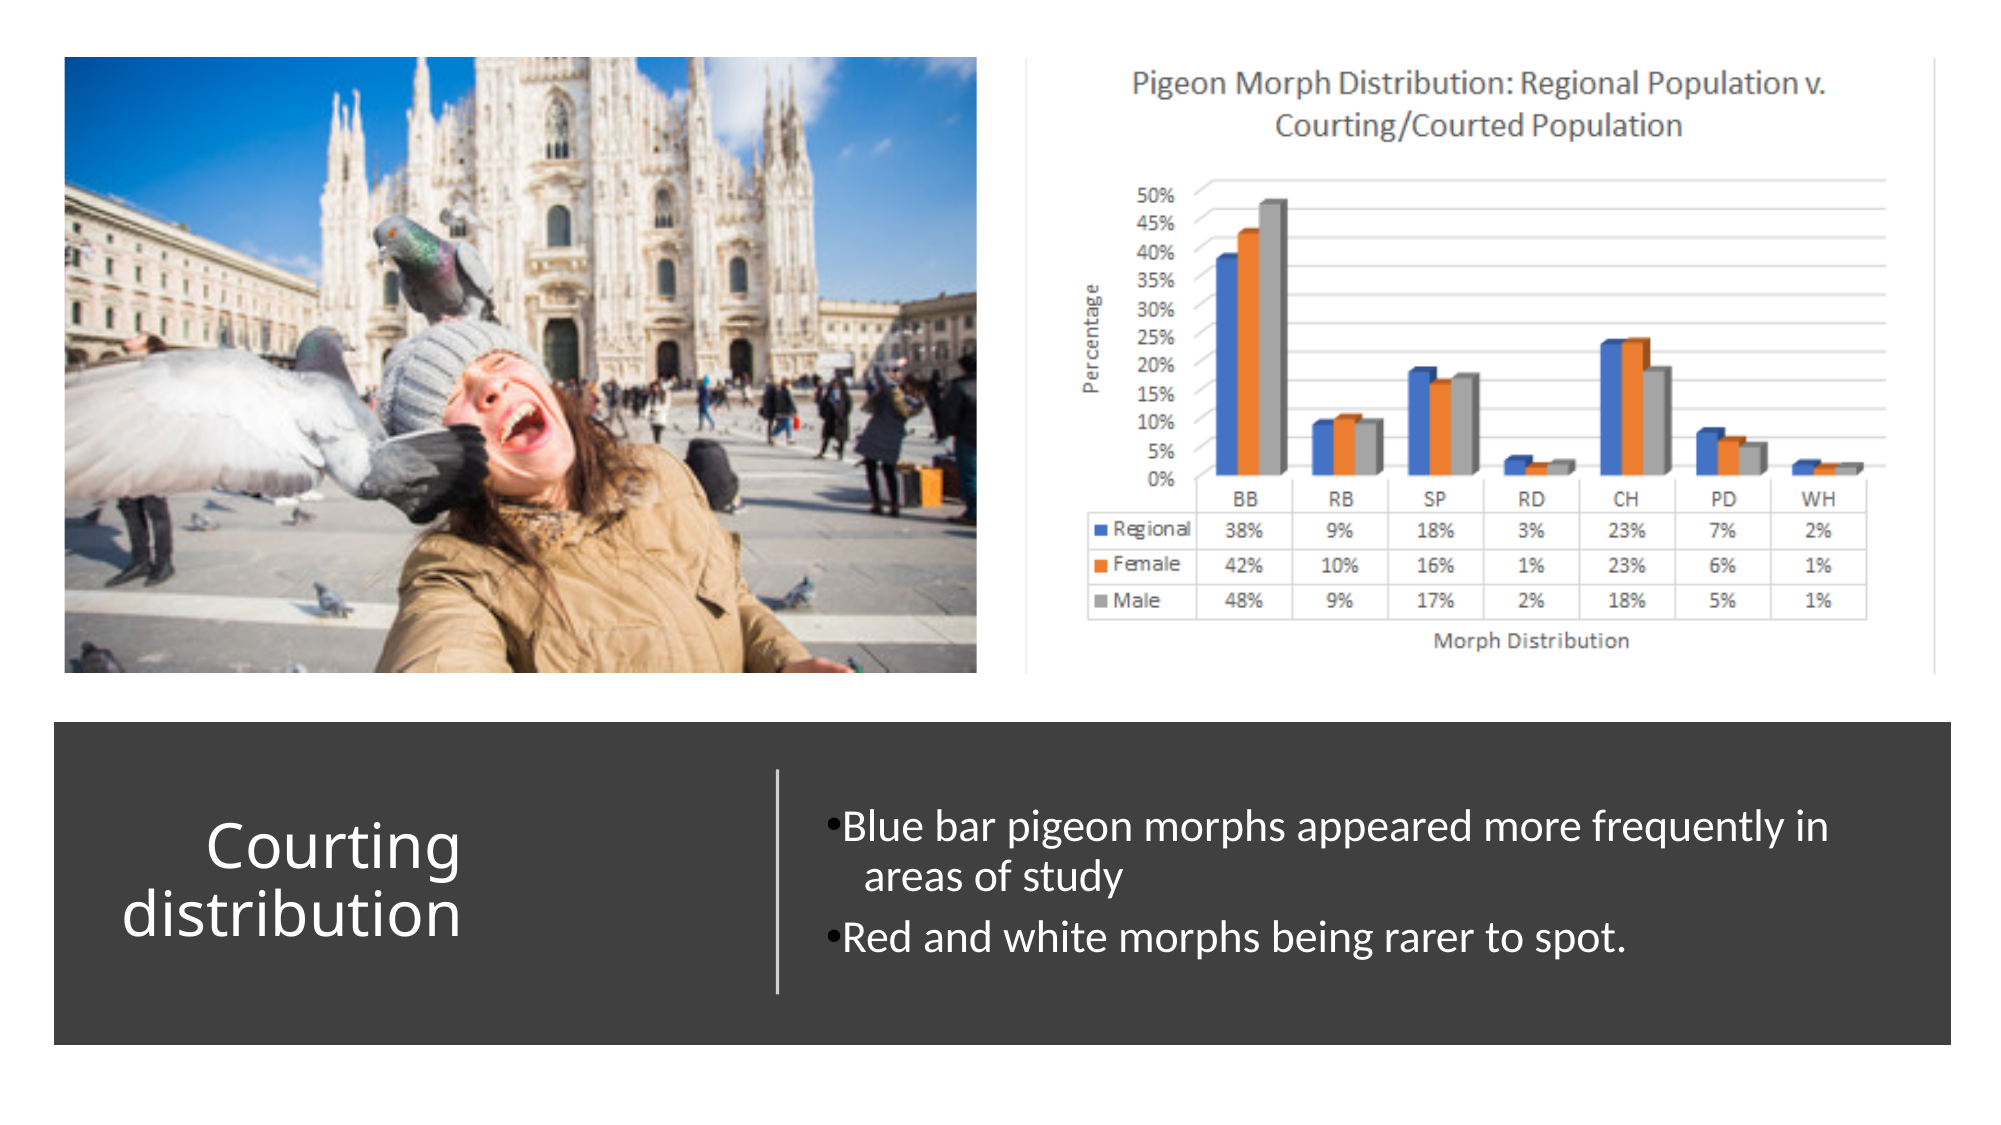

# Courting distribution
Blue bar pigeon morphs appeared more frequently in areas of study
Red and white morphs being rarer to spot.